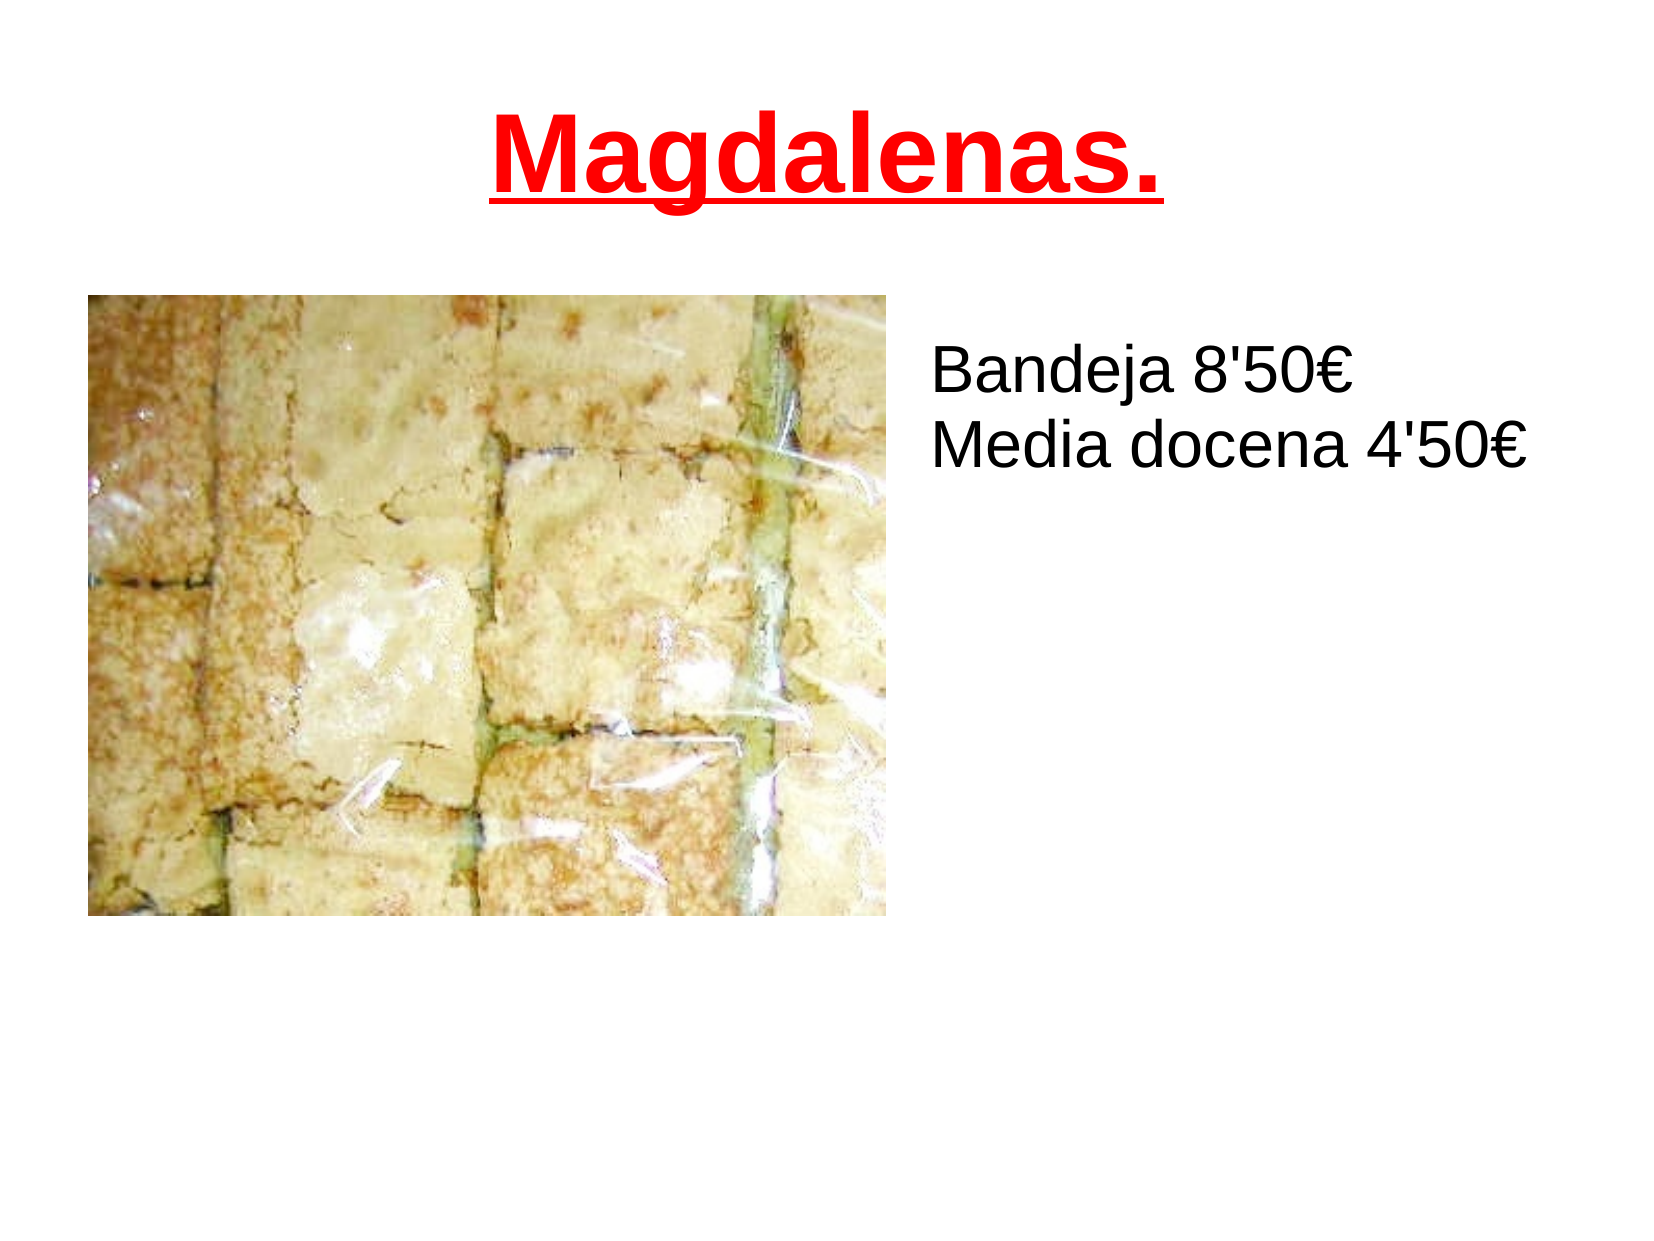

# Magdalenas.
Bandeja 8'50€
Media docena 4'50€